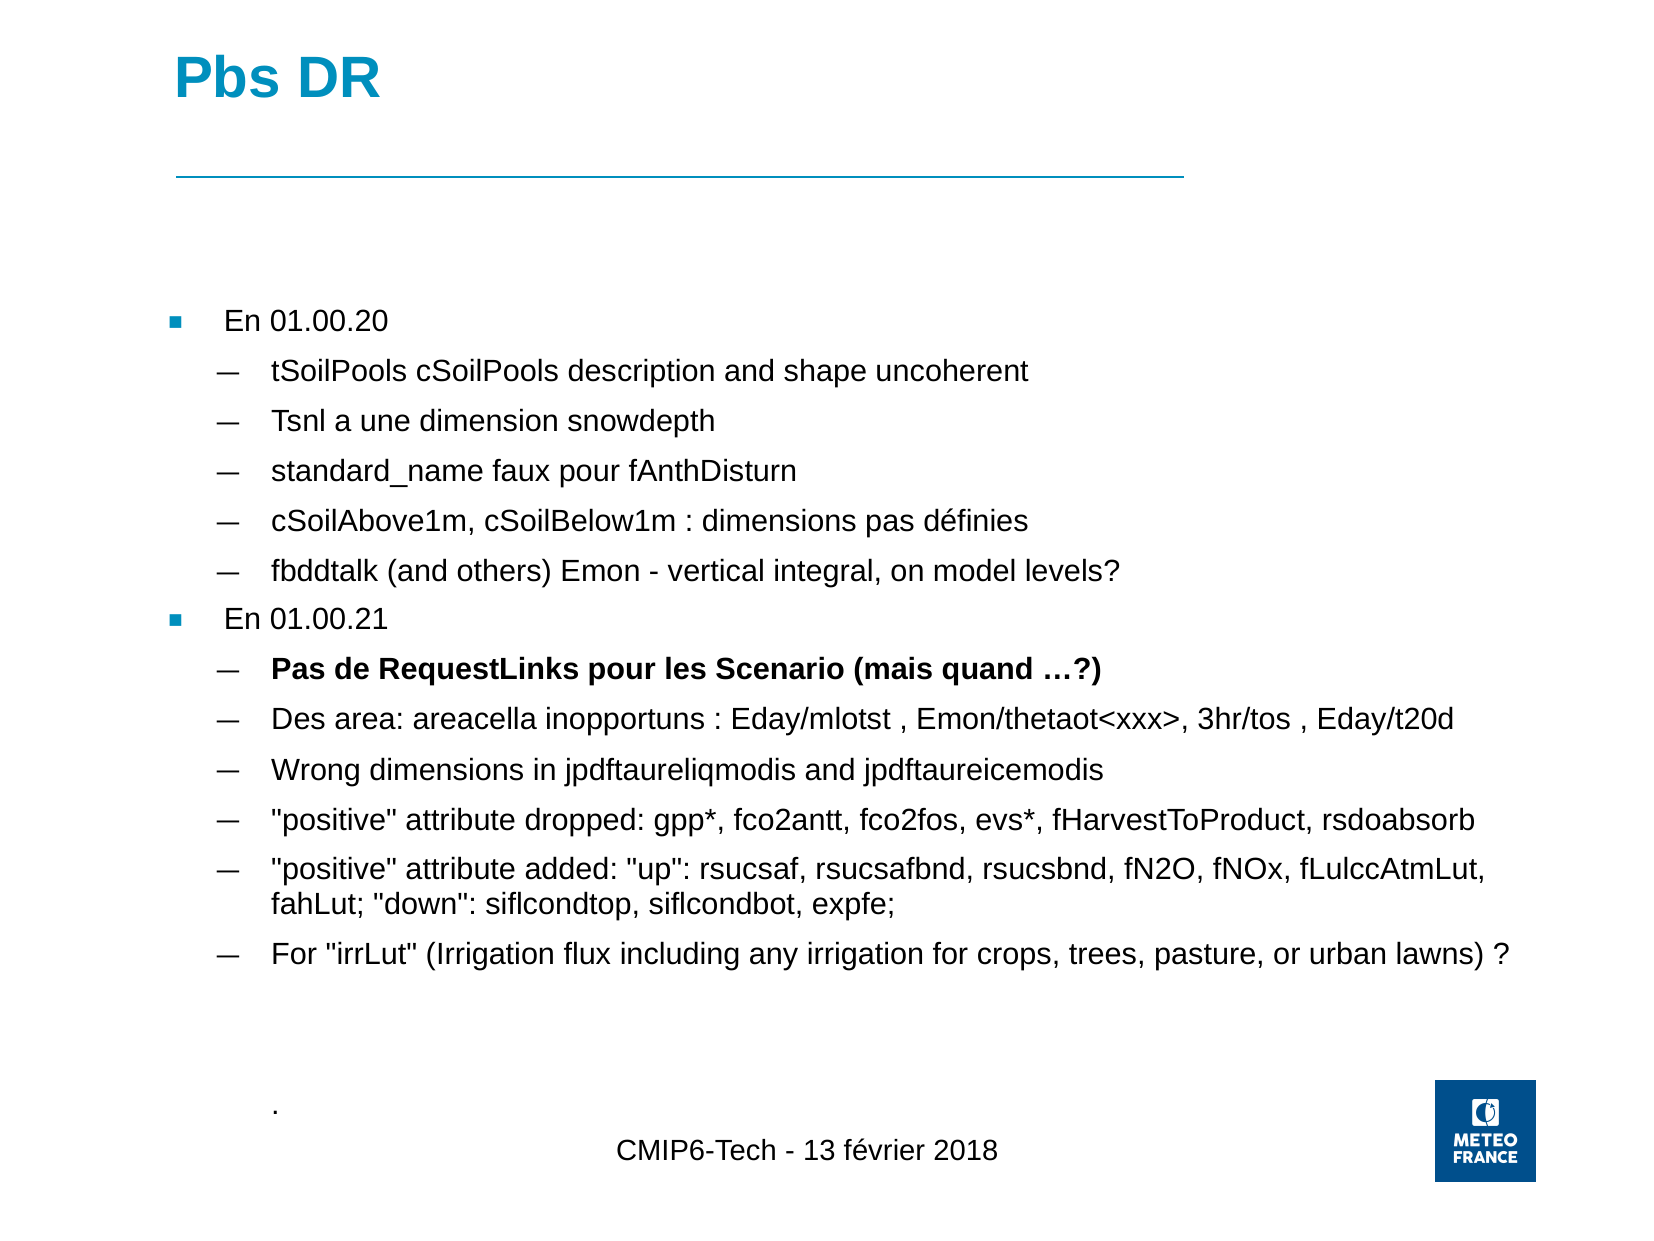

# Pbs DR
En 01.00.20
tSoilPools cSoilPools description and shape uncoherent
Tsnl a une dimension snowdepth
standard_name faux pour fAnthDisturn
cSoilAbove1m, cSoilBelow1m : dimensions pas définies
fbddtalk (and others) Emon - vertical integral, on model levels?
En 01.00.21
Pas de RequestLinks pour les Scenario (mais quand …?)
Des area: areacella inopportuns : Eday/mlotst , Emon/thetaot<xxx>, 3hr/tos , Eday/t20d
Wrong dimensions in jpdftaureliqmodis and jpdftaureicemodis
"positive" attribute dropped: gpp*, fco2antt, fco2fos, evs*, fHarvestToProduct, rsdoabsorb
"positive" attribute added: "up": rsucsaf, rsucsafbnd, rsucsbnd, fN2O, fNOx, fLulccAtmLut, fahLut; "down": siflcondtop, siflcondbot, expfe;
For "irrLut" (Irrigation flux including any irrigation for crops, trees, pasture, or urban lawns) ?
.
CMIP6-Tech - 13 février 2018